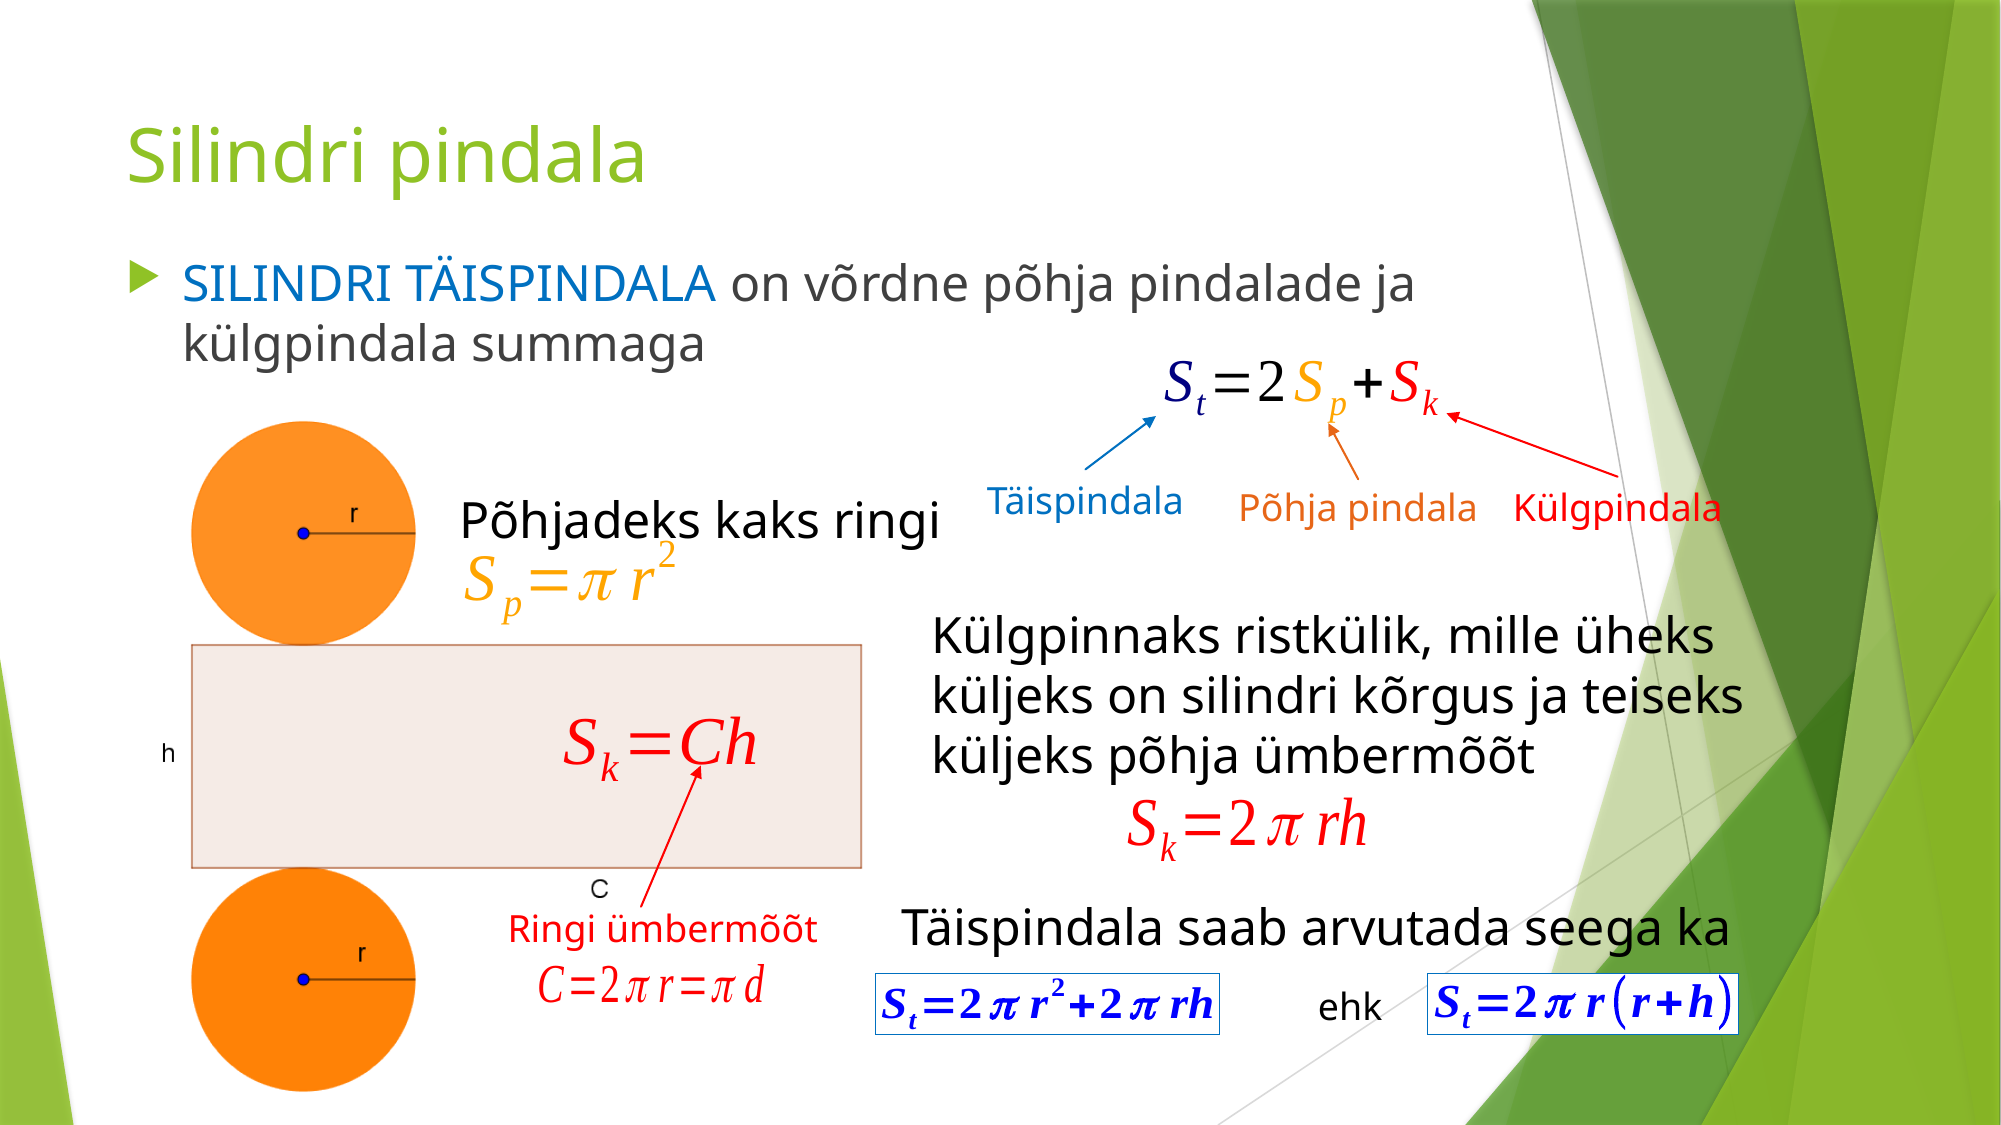

# Silindri pindala
SILINDRI TÄISPINDALA on võrdne põhja pindalade ja külgpindala summaga
Täispindala
Põhja pindala
Külgpindala
Põhjadeks kaks ringi
Külgpinnaks ristkülik, mille üheks
küljeks on silindri kõrgus ja teiseks
küljeks põhja ümbermõõt
Täispindala saab arvutada seega ka
Ringi ümbermõõt
ehk